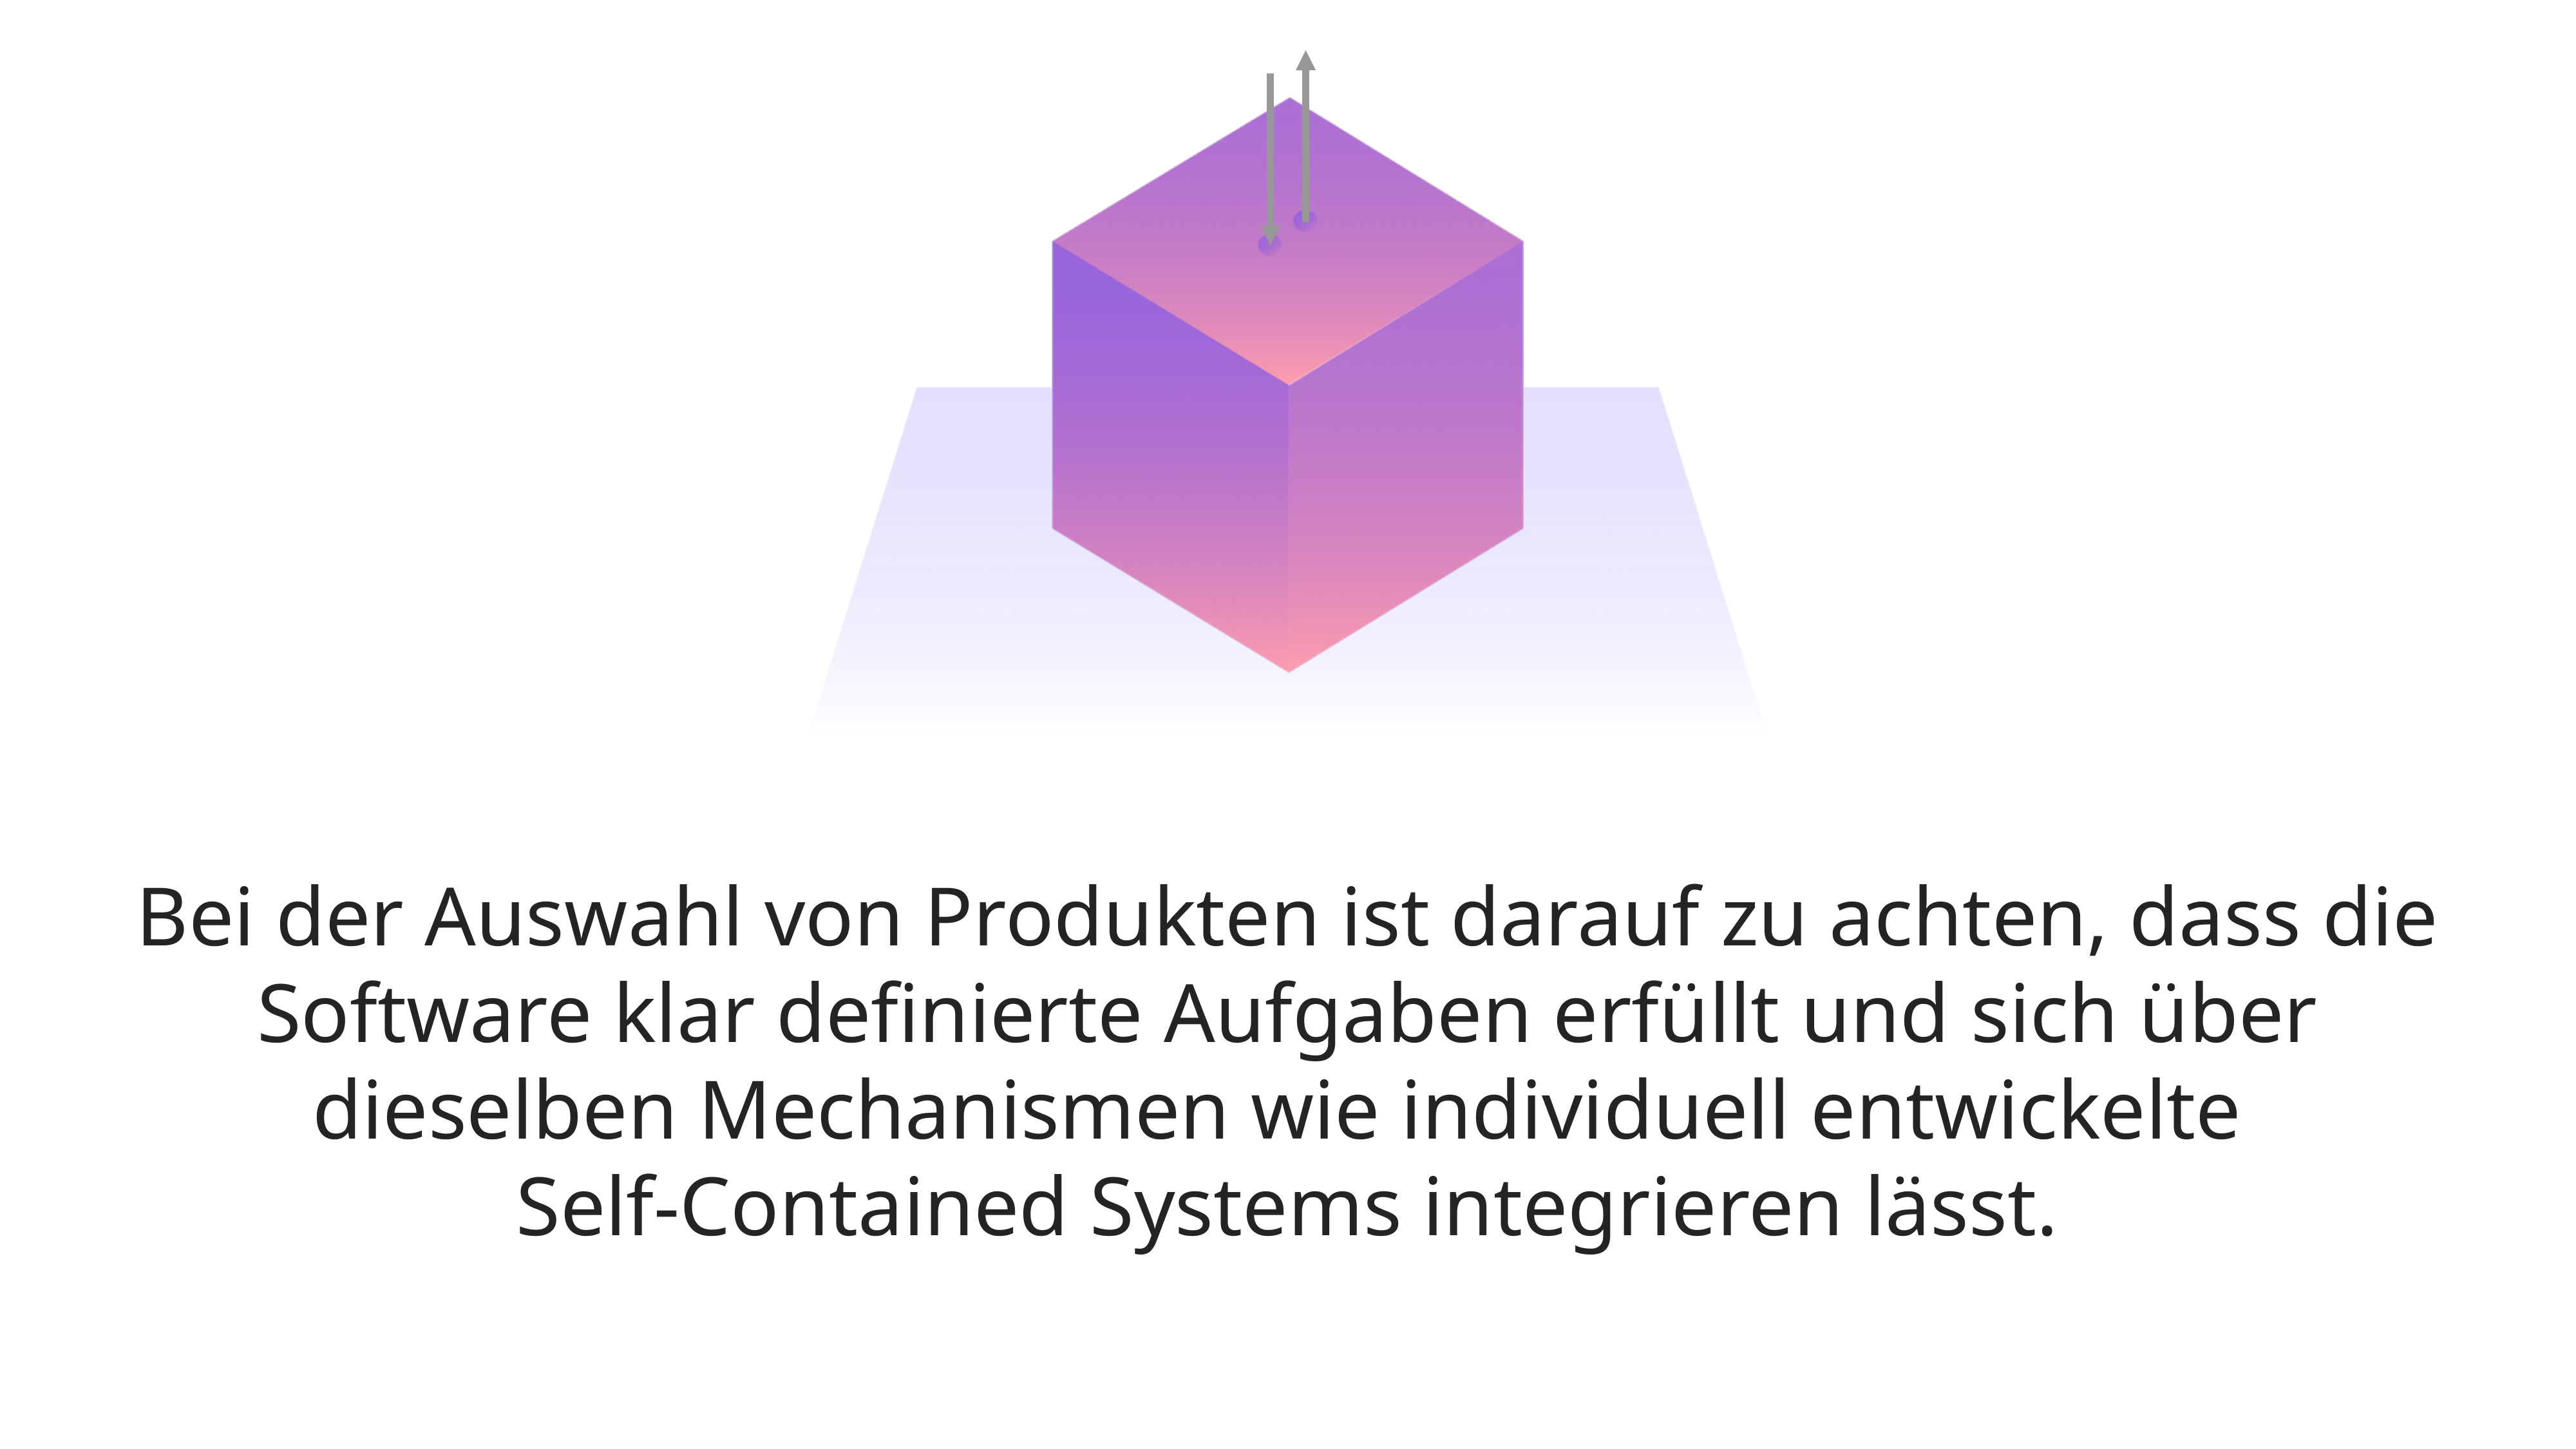

# Bei der Auswahl von Produkten ist darauf zu achten, dass die Software klar definierte Aufgaben erfüllt und sich über dieselben Mechanismen wie individuell entwickelte Self-Contained Systems integrieren lässt.